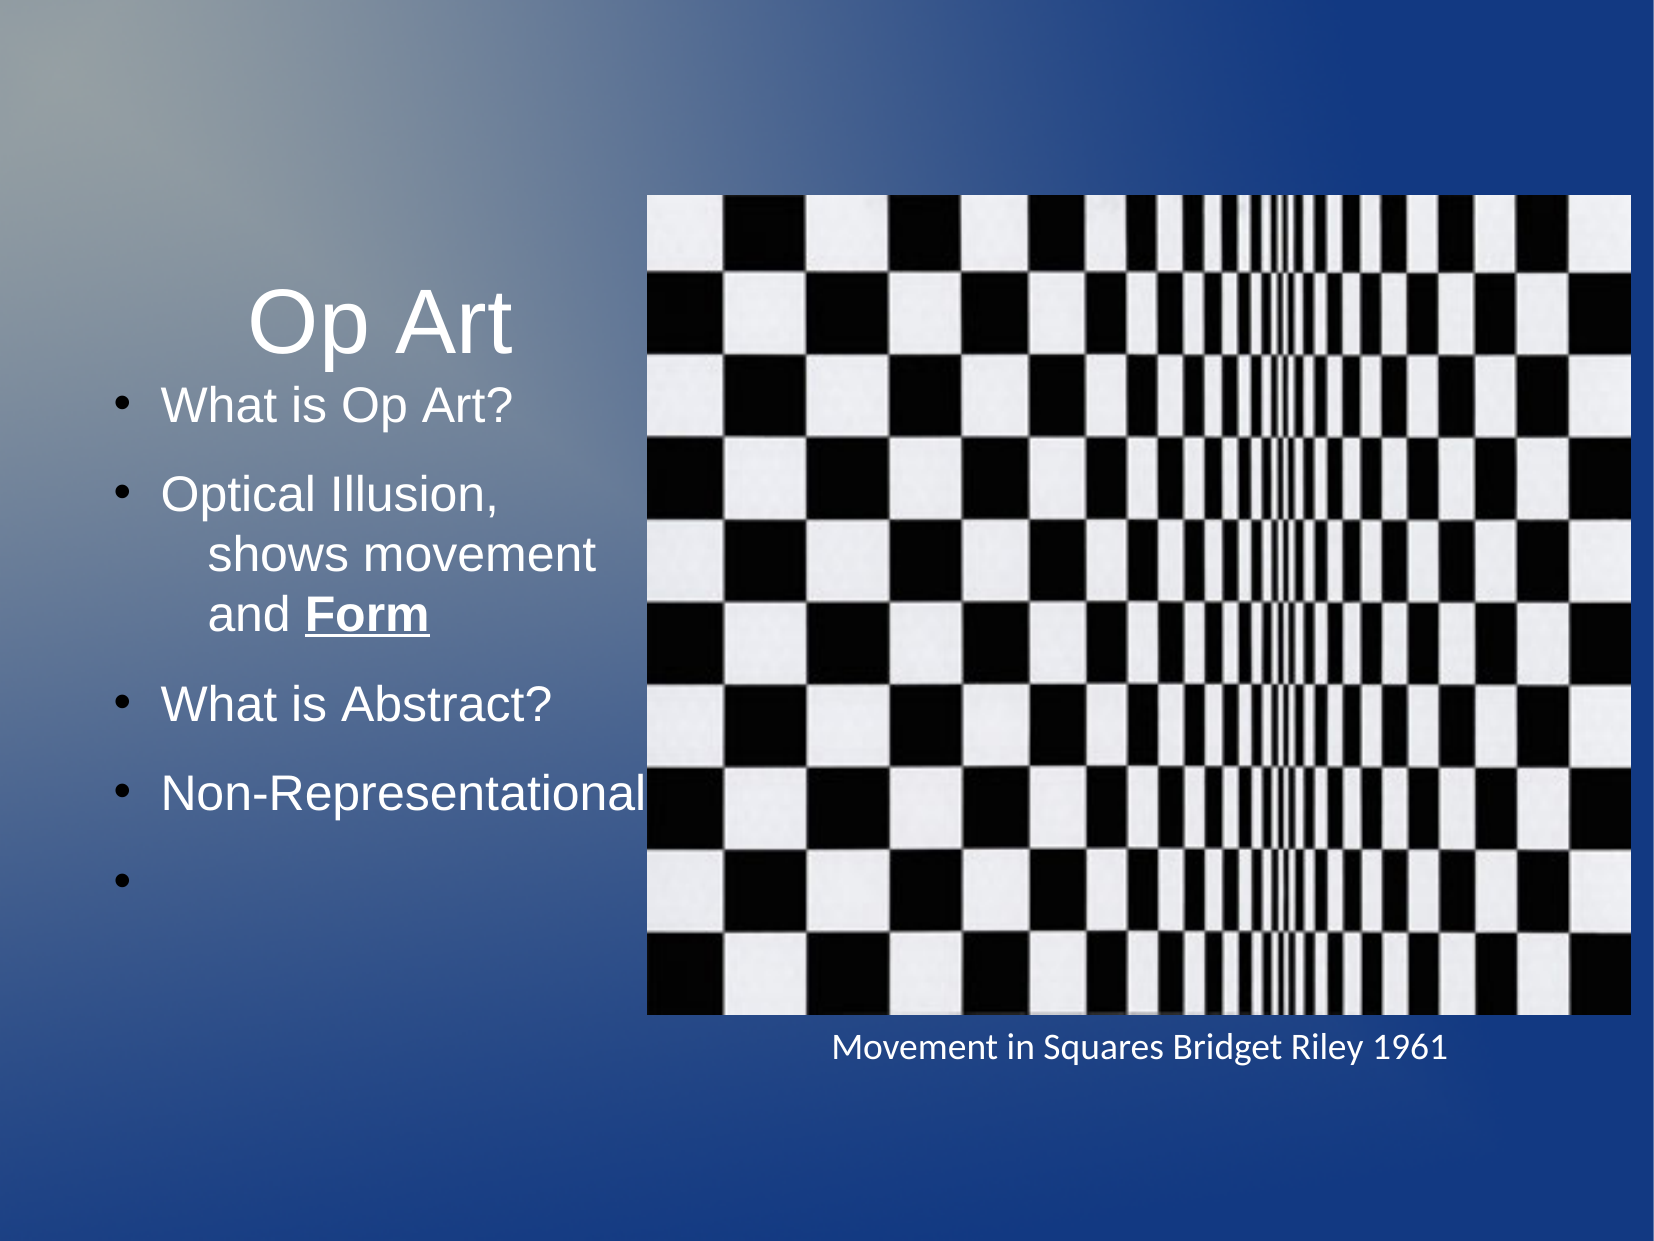

# Op Art
What is Op Art?
Optical Illusion, shows movement and Form
What is Abstract?
Non-Representational
Movement in Squares Bridget Riley 1961